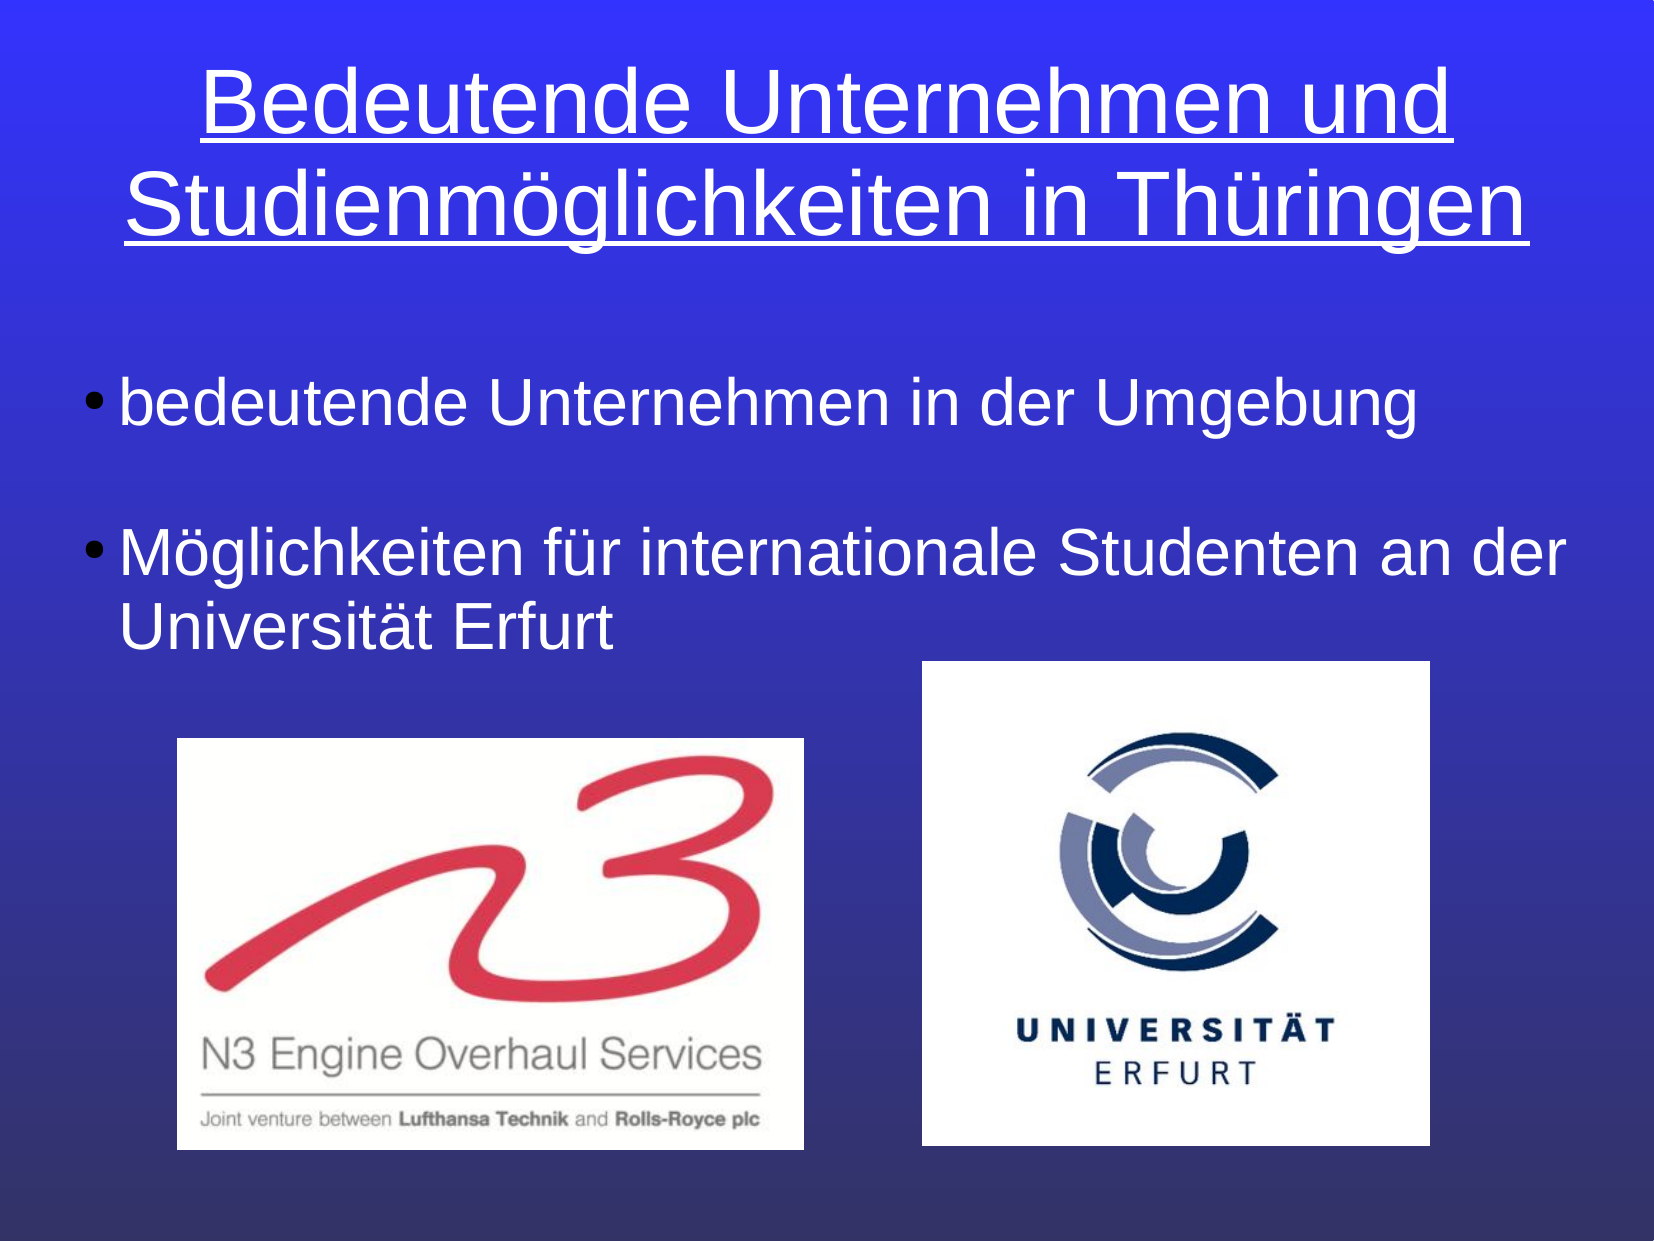

# Bedeutende Unternehmen und Studienmöglichkeiten in Thüringen
bedeutende Unternehmen in der Umgebung
Möglichkeiten für internationale Studenten an der Universität Erfurt